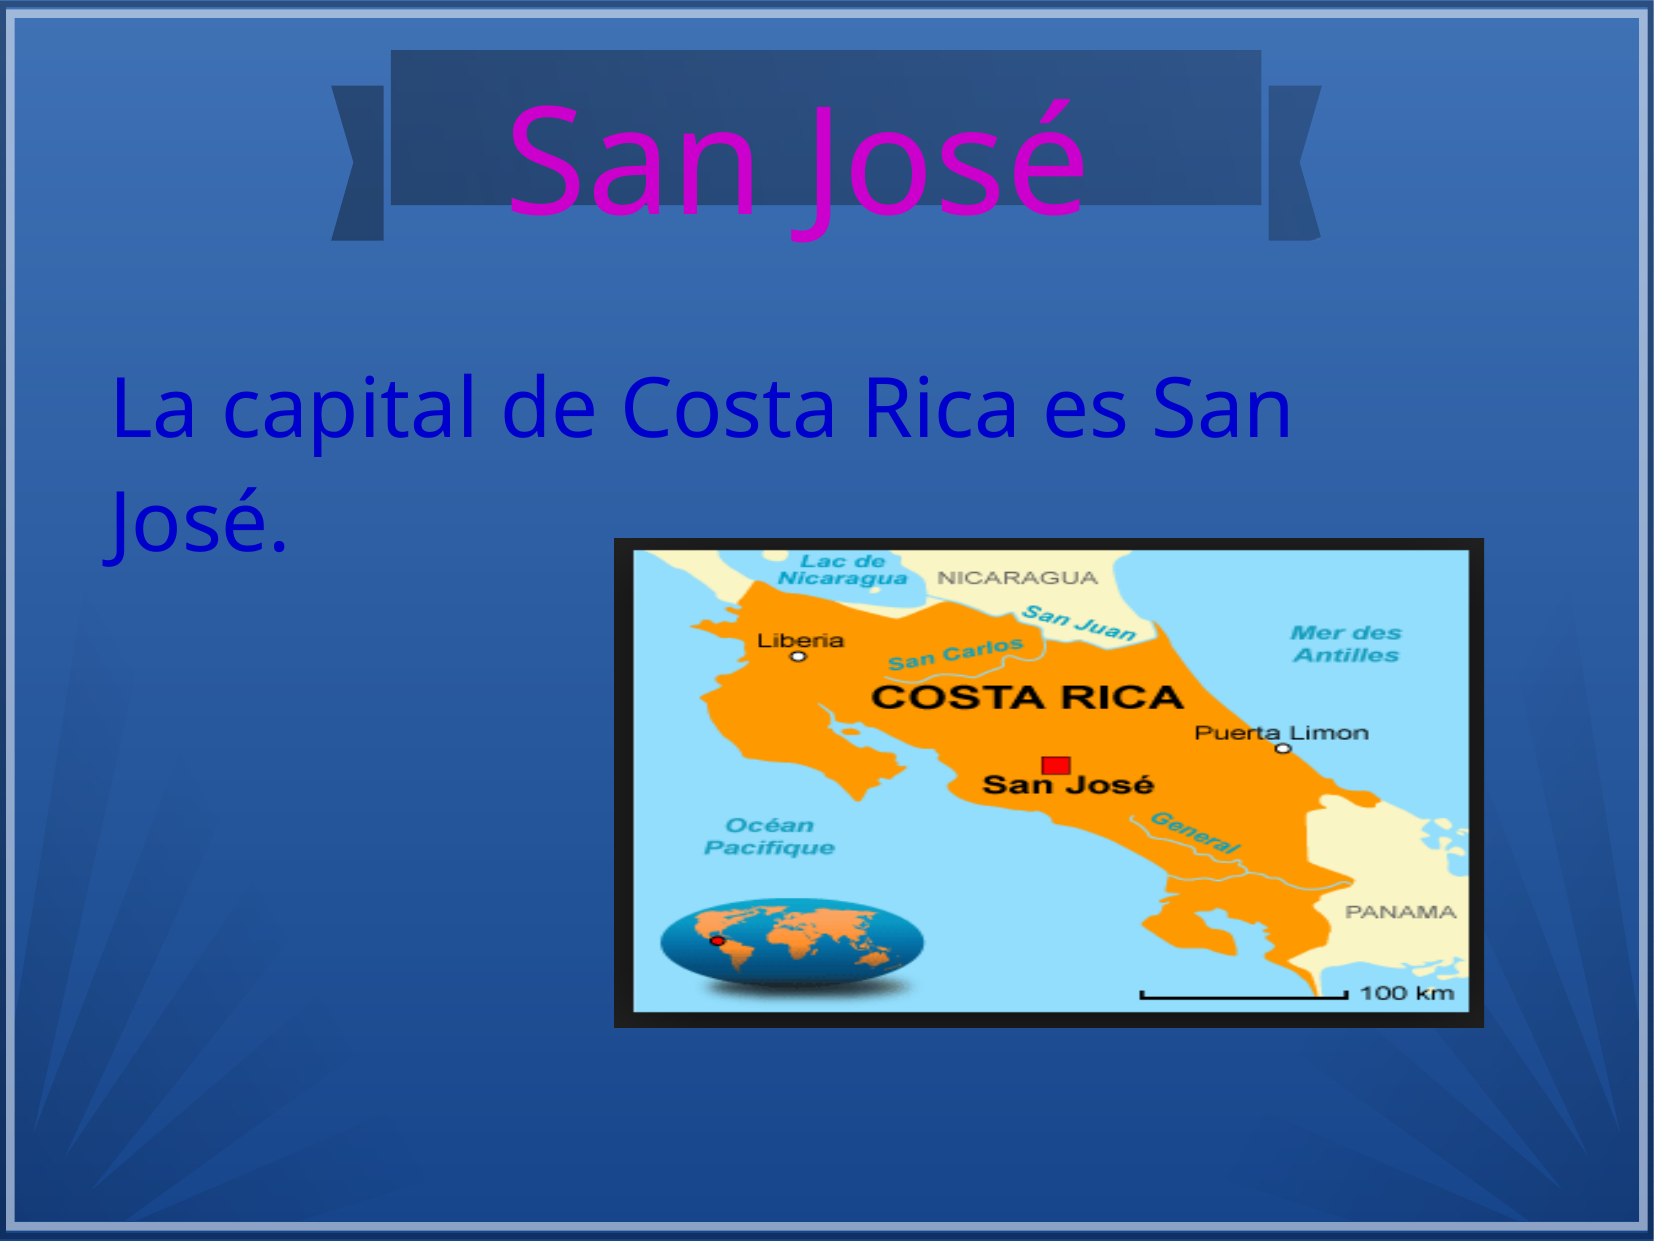

# San José
La capital de Costa Rica es San José.